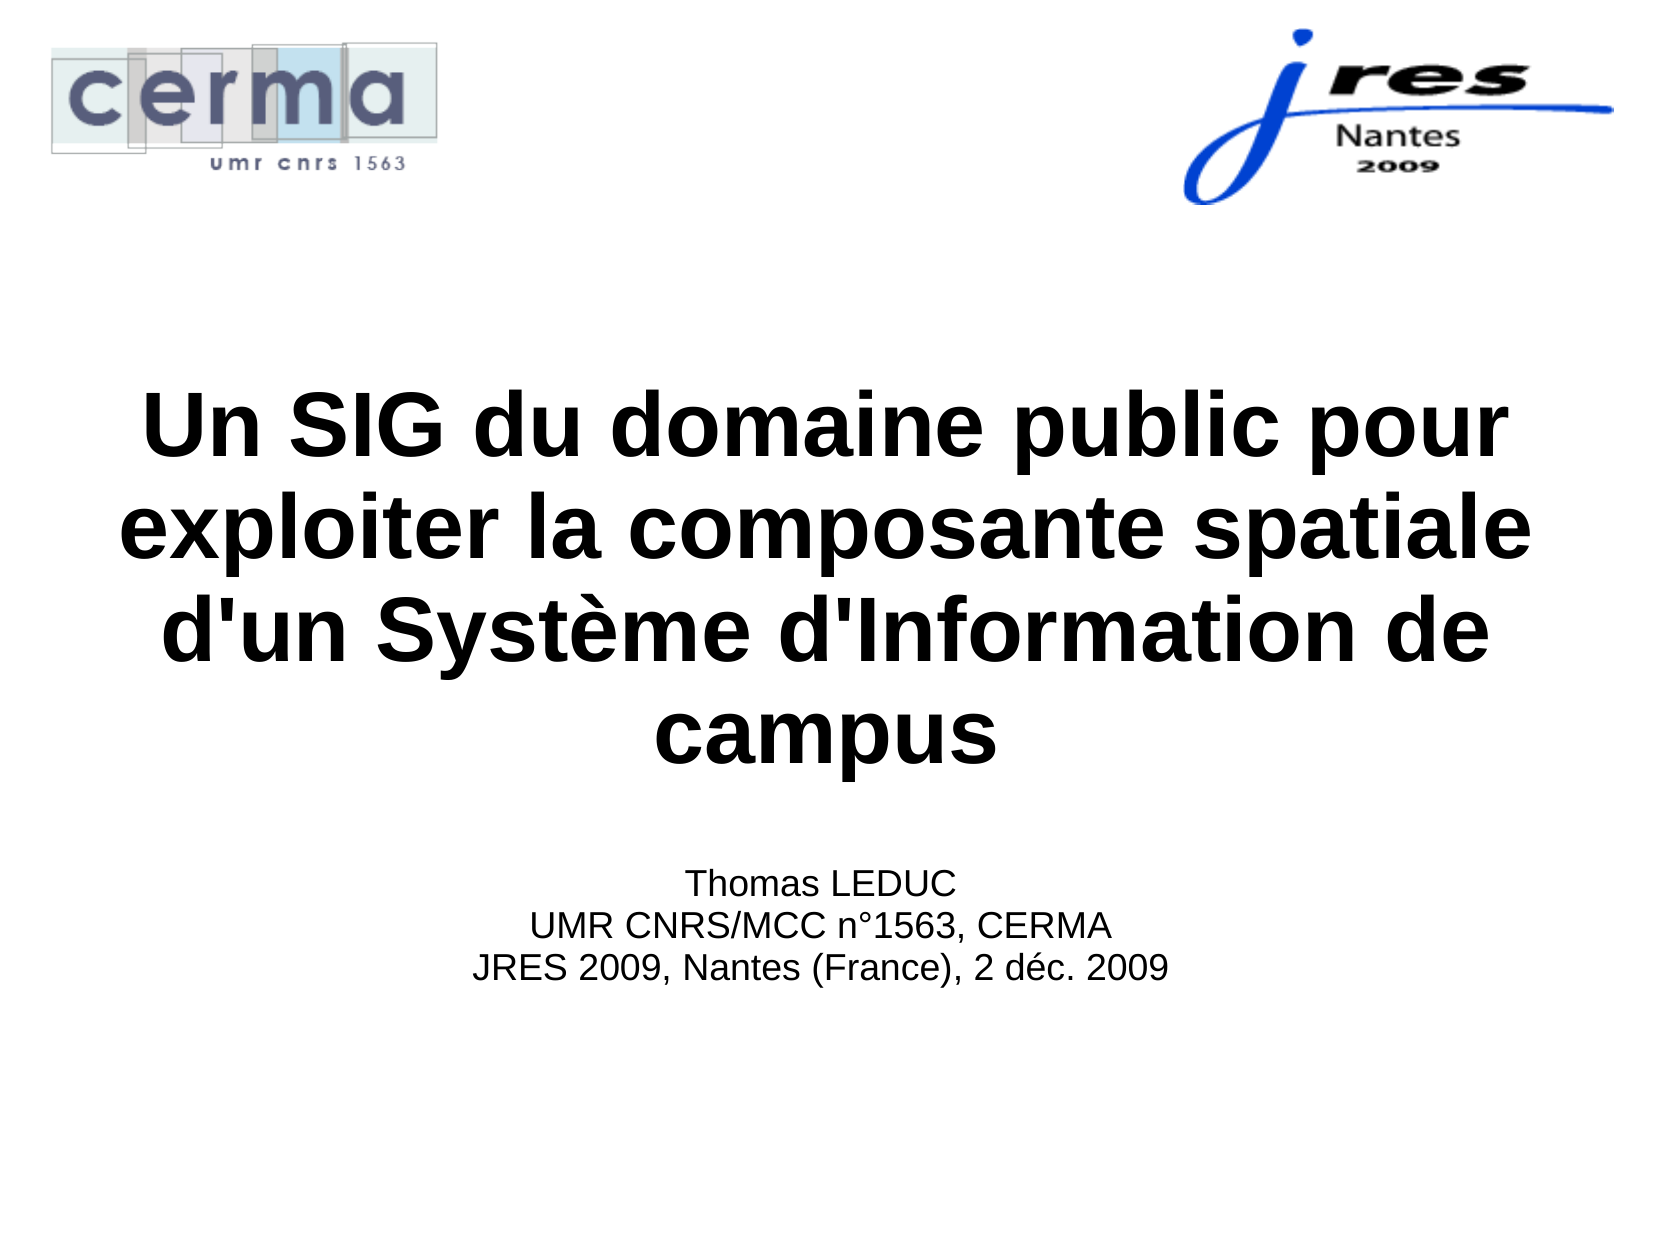

# Un SIG du domaine public pour exploiter la composante spatiale d'un Système d'Information de campus
Thomas LEDUC
UMR CNRS/MCC n°1563, CERMA
JRES 2009, Nantes (France), 2 déc. 2009